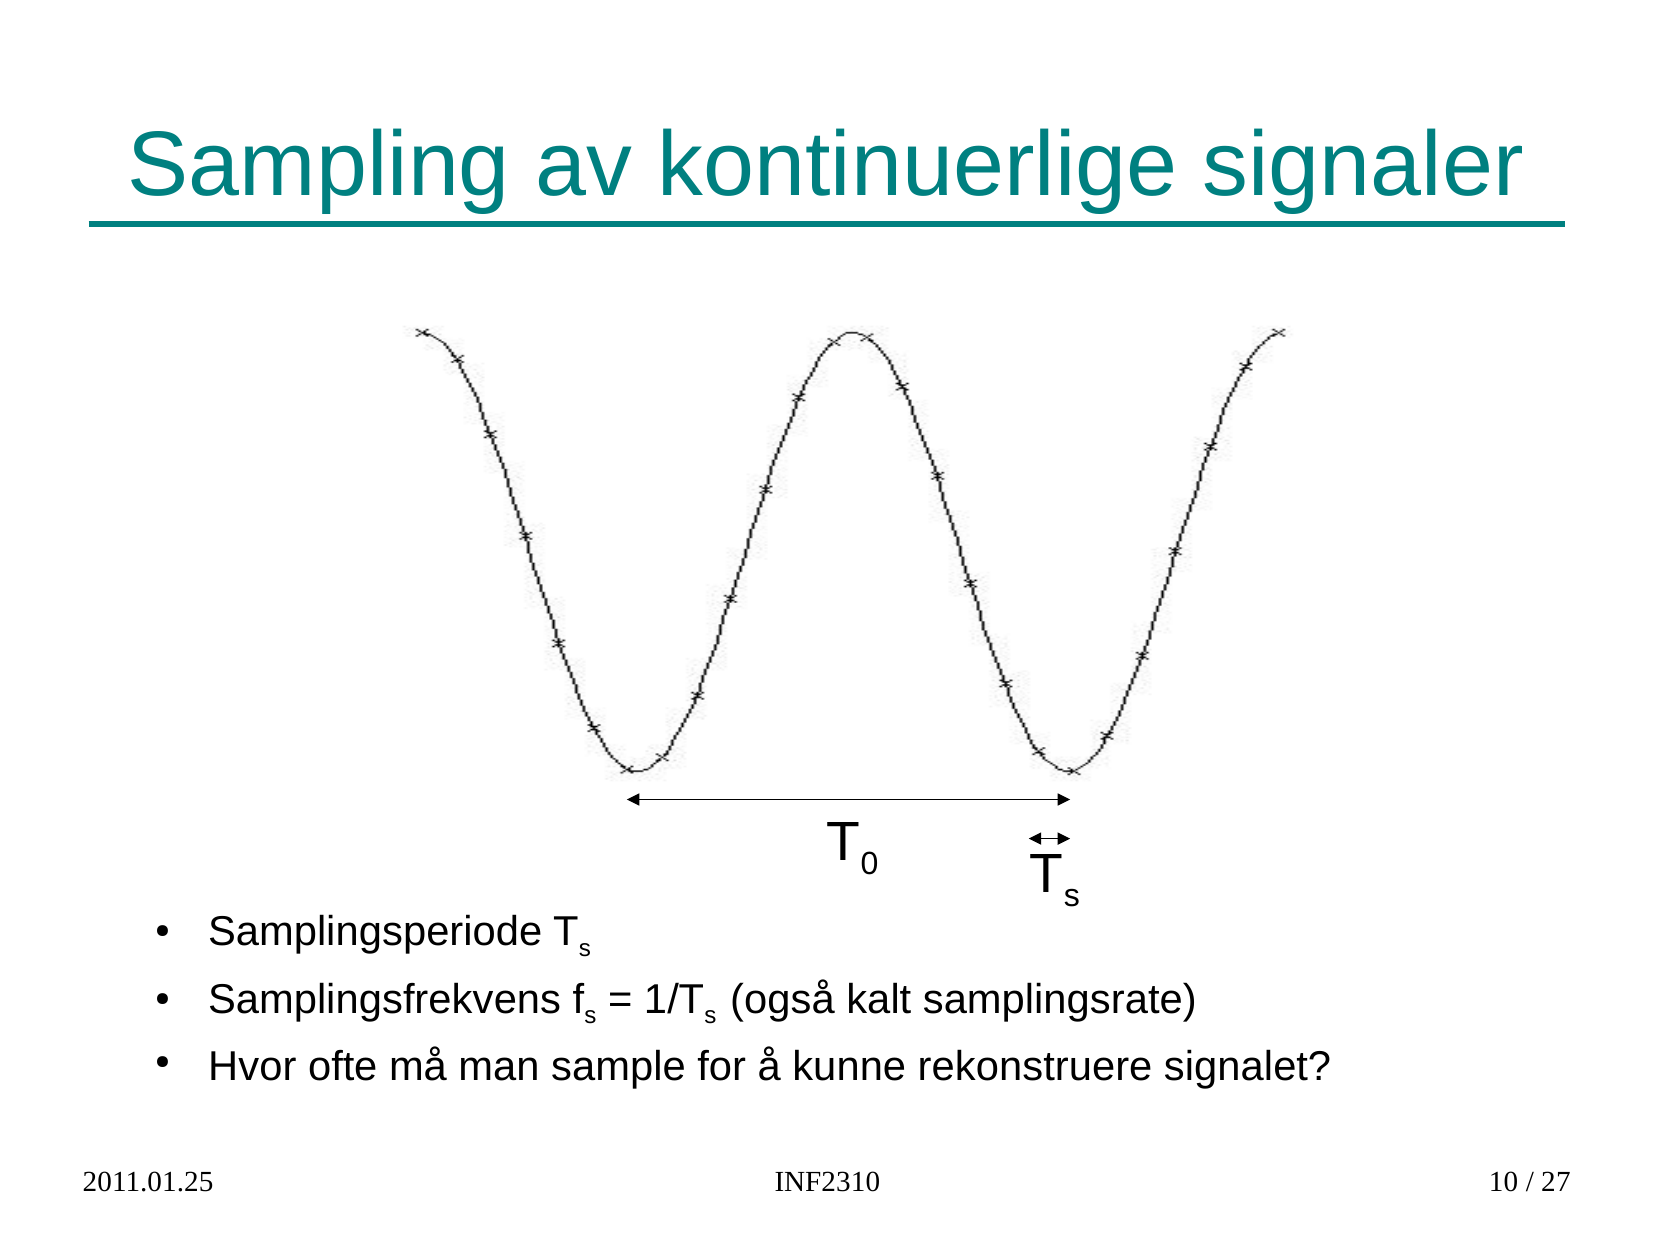

# Sampling av kontinuerlige signaler
T0
Ts
Samplingsperiode Ts
Samplingsfrekvens fs = 1/Ts (også kalt samplingsrate)
Hvor ofte må man sample for å kunne rekonstruere signalet?
2011.01.25
INF2310
10